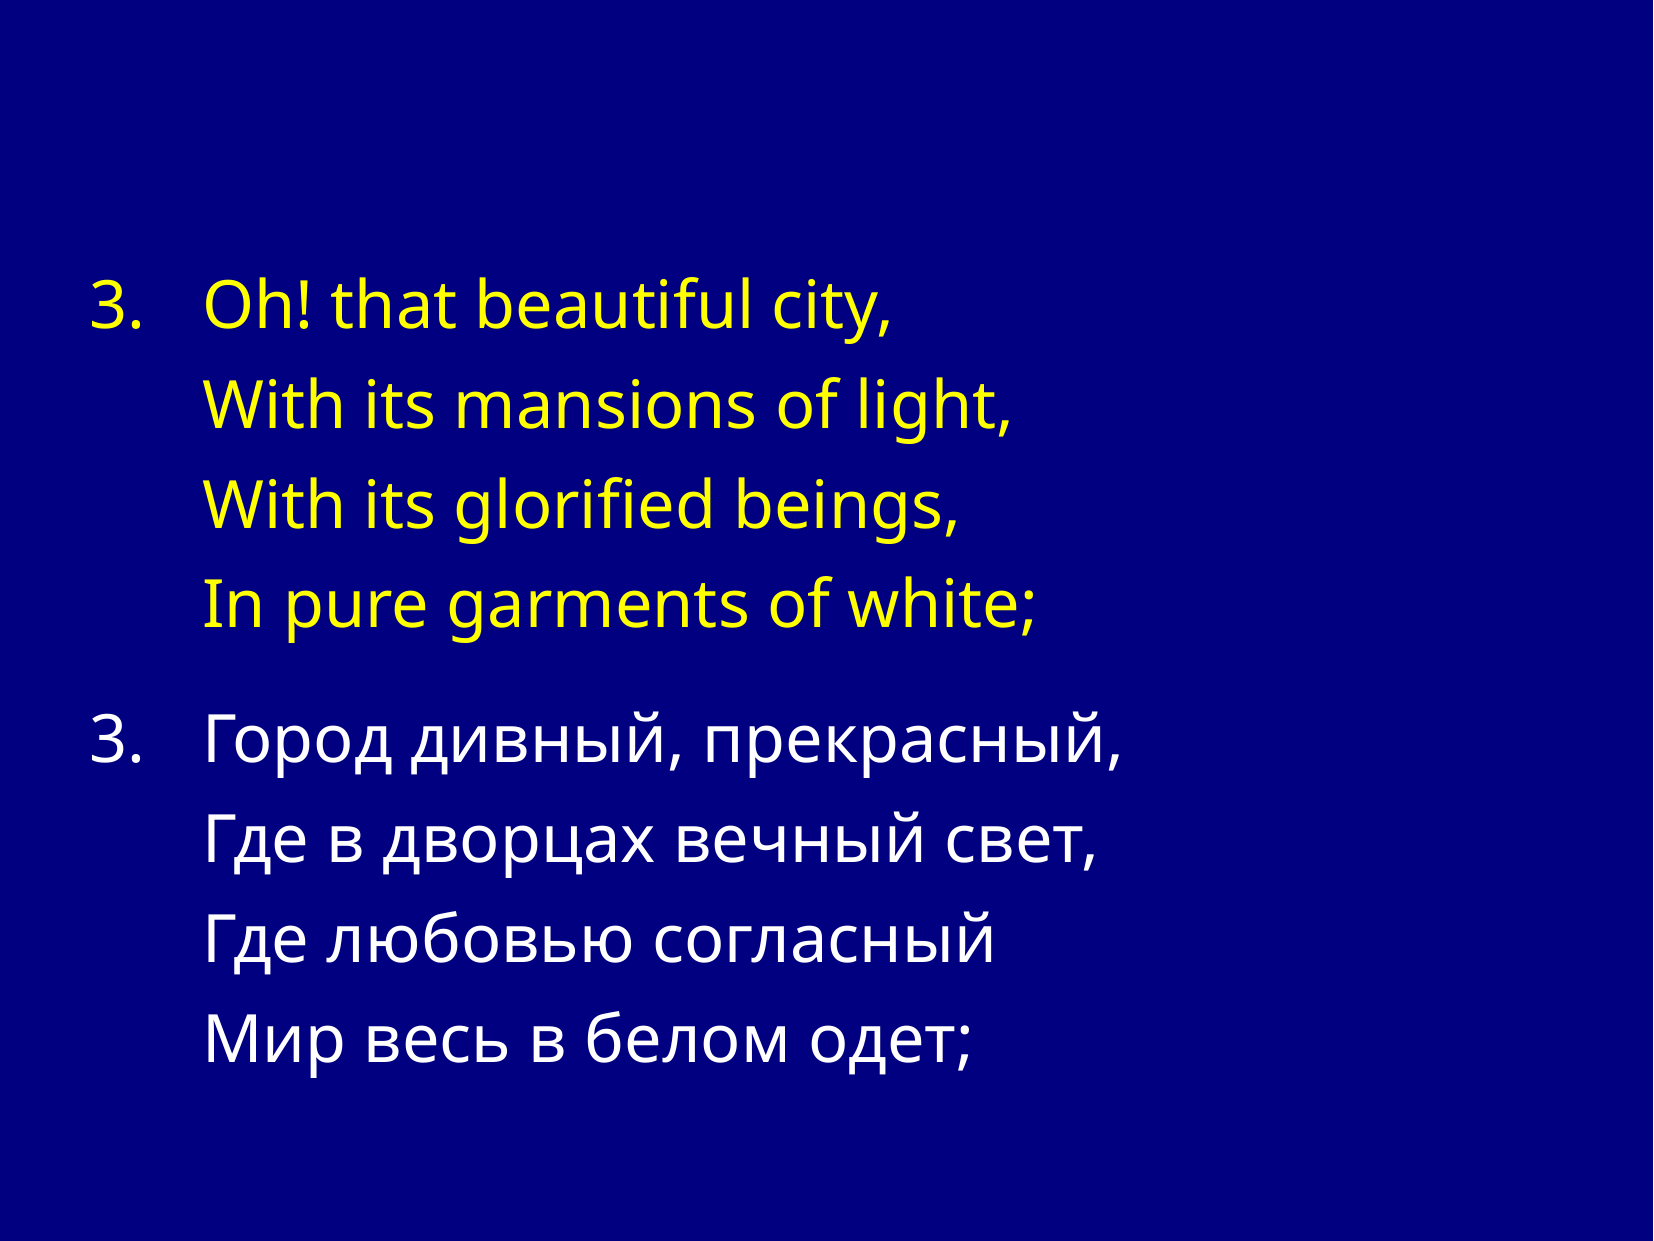

3.	Oh! that beautiful city,
	With its mansions of light,
	With its glorified beings,
	In pure garments of white;
3.	Город дивный, прекрасный,
	Где в дворцах вечный свет,
	Где любовью согласный
	Мир весь в белом одет;